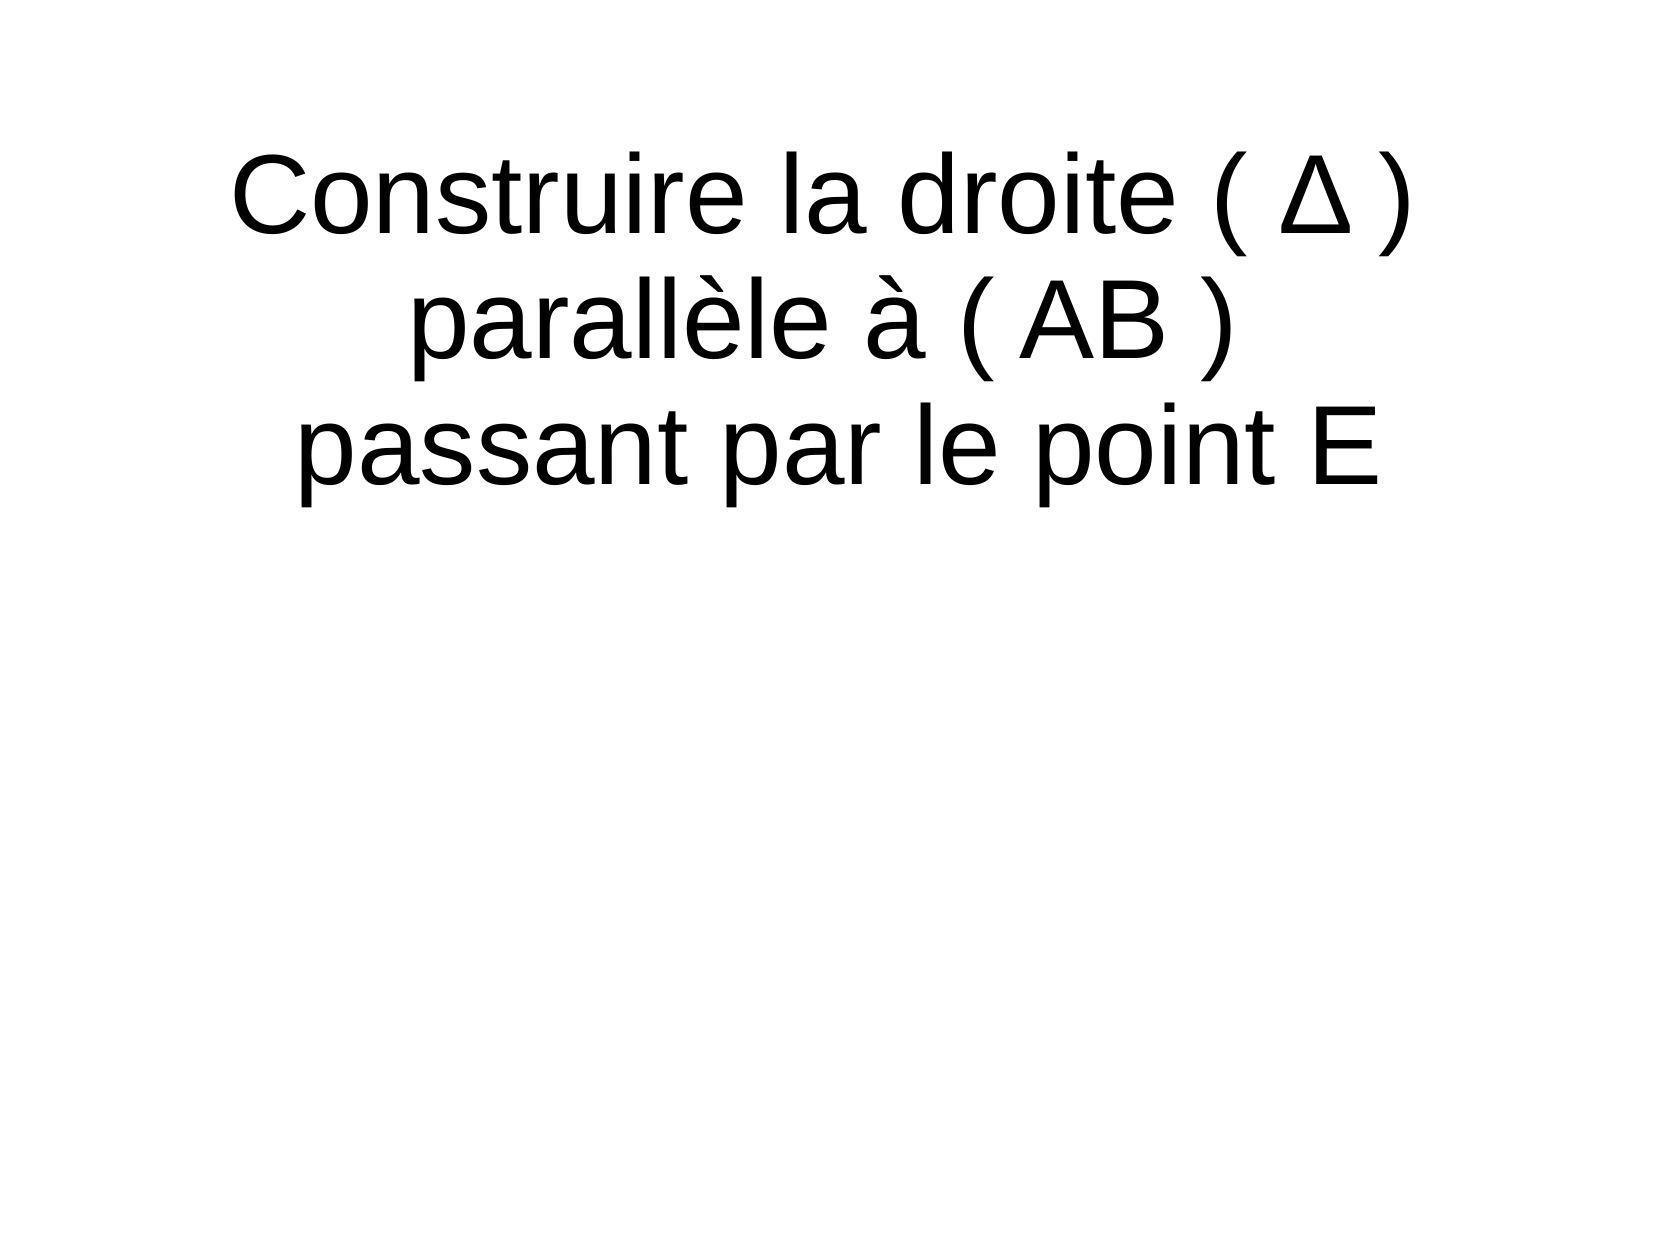

# Construire la droite ( Δ )
parallèle à ( AB )
passant par le point E